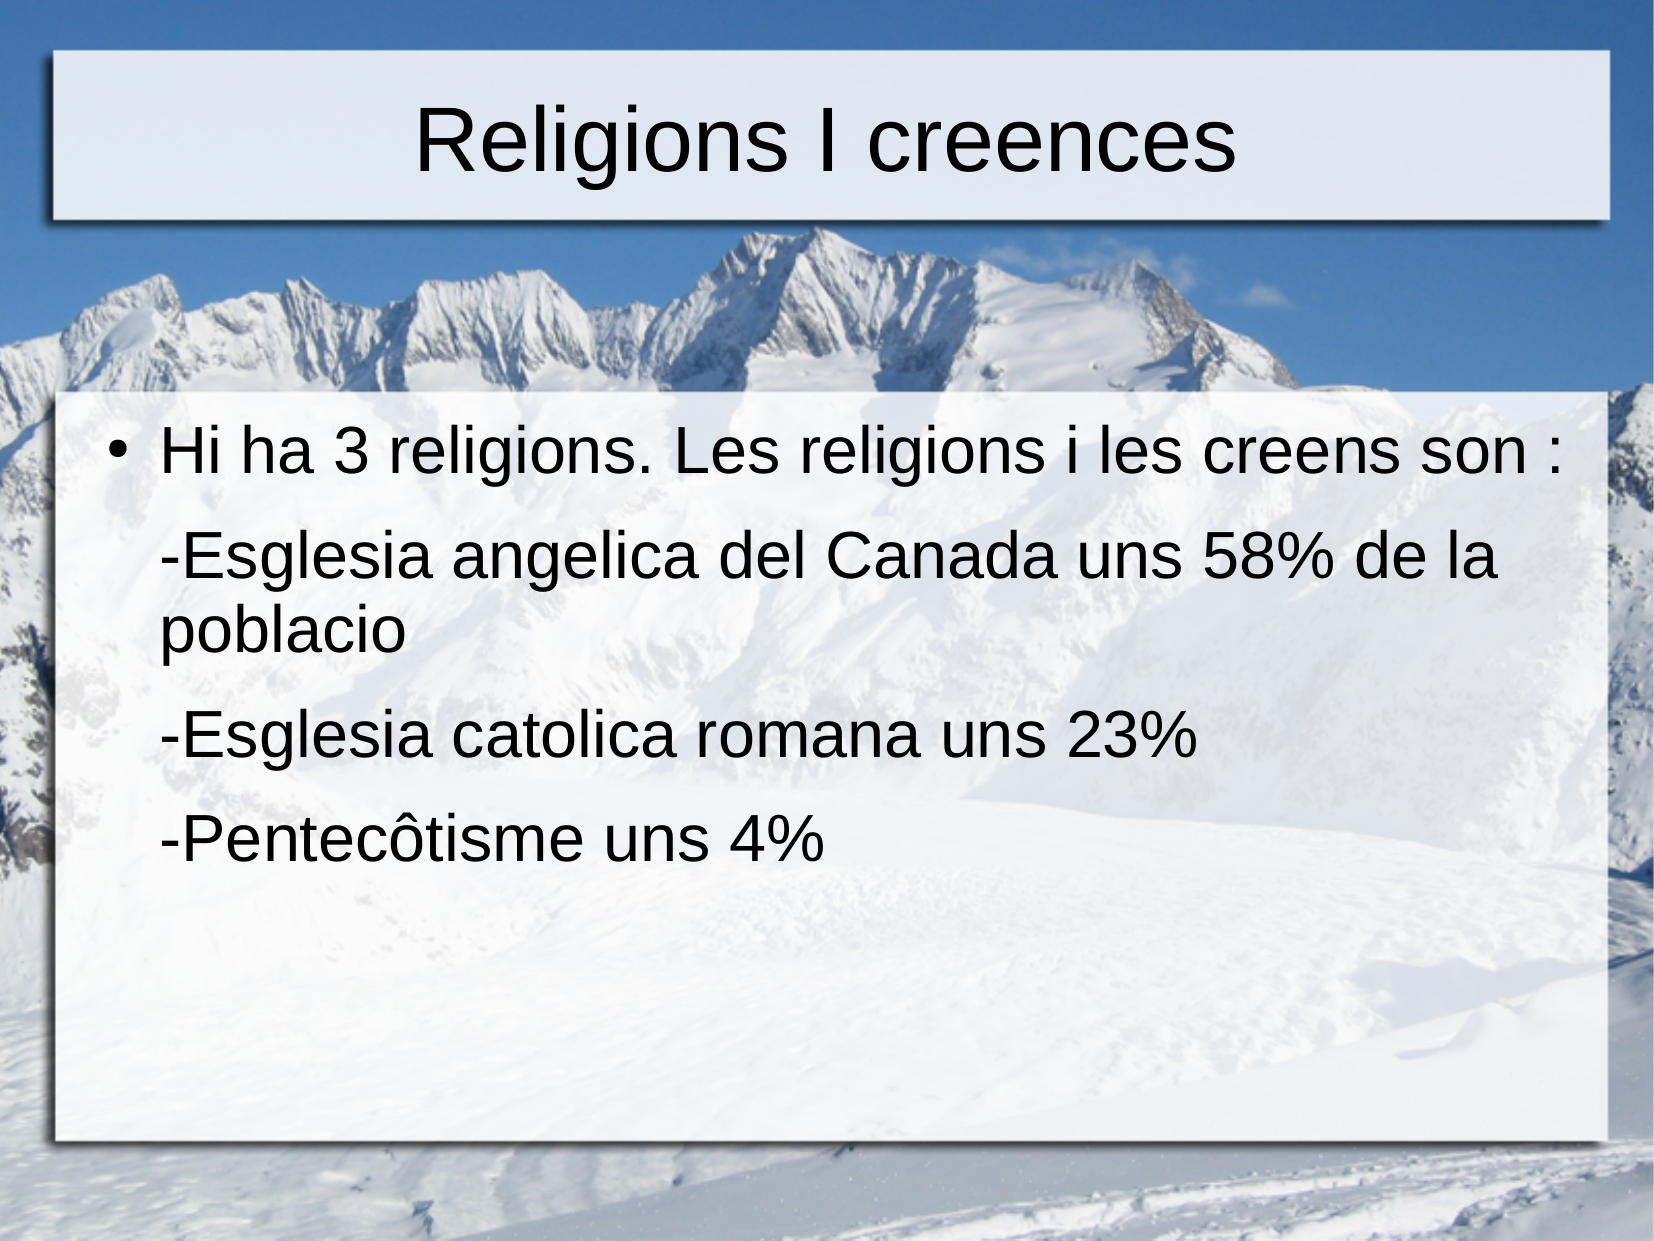

# Religions I creences
Hi ha 3 religions. Les religions i les creens son :
-Esglesia angelica del Canada uns 58% de la poblacio
-Esglesia catolica romana uns 23%
-Pentecôtisme uns 4%